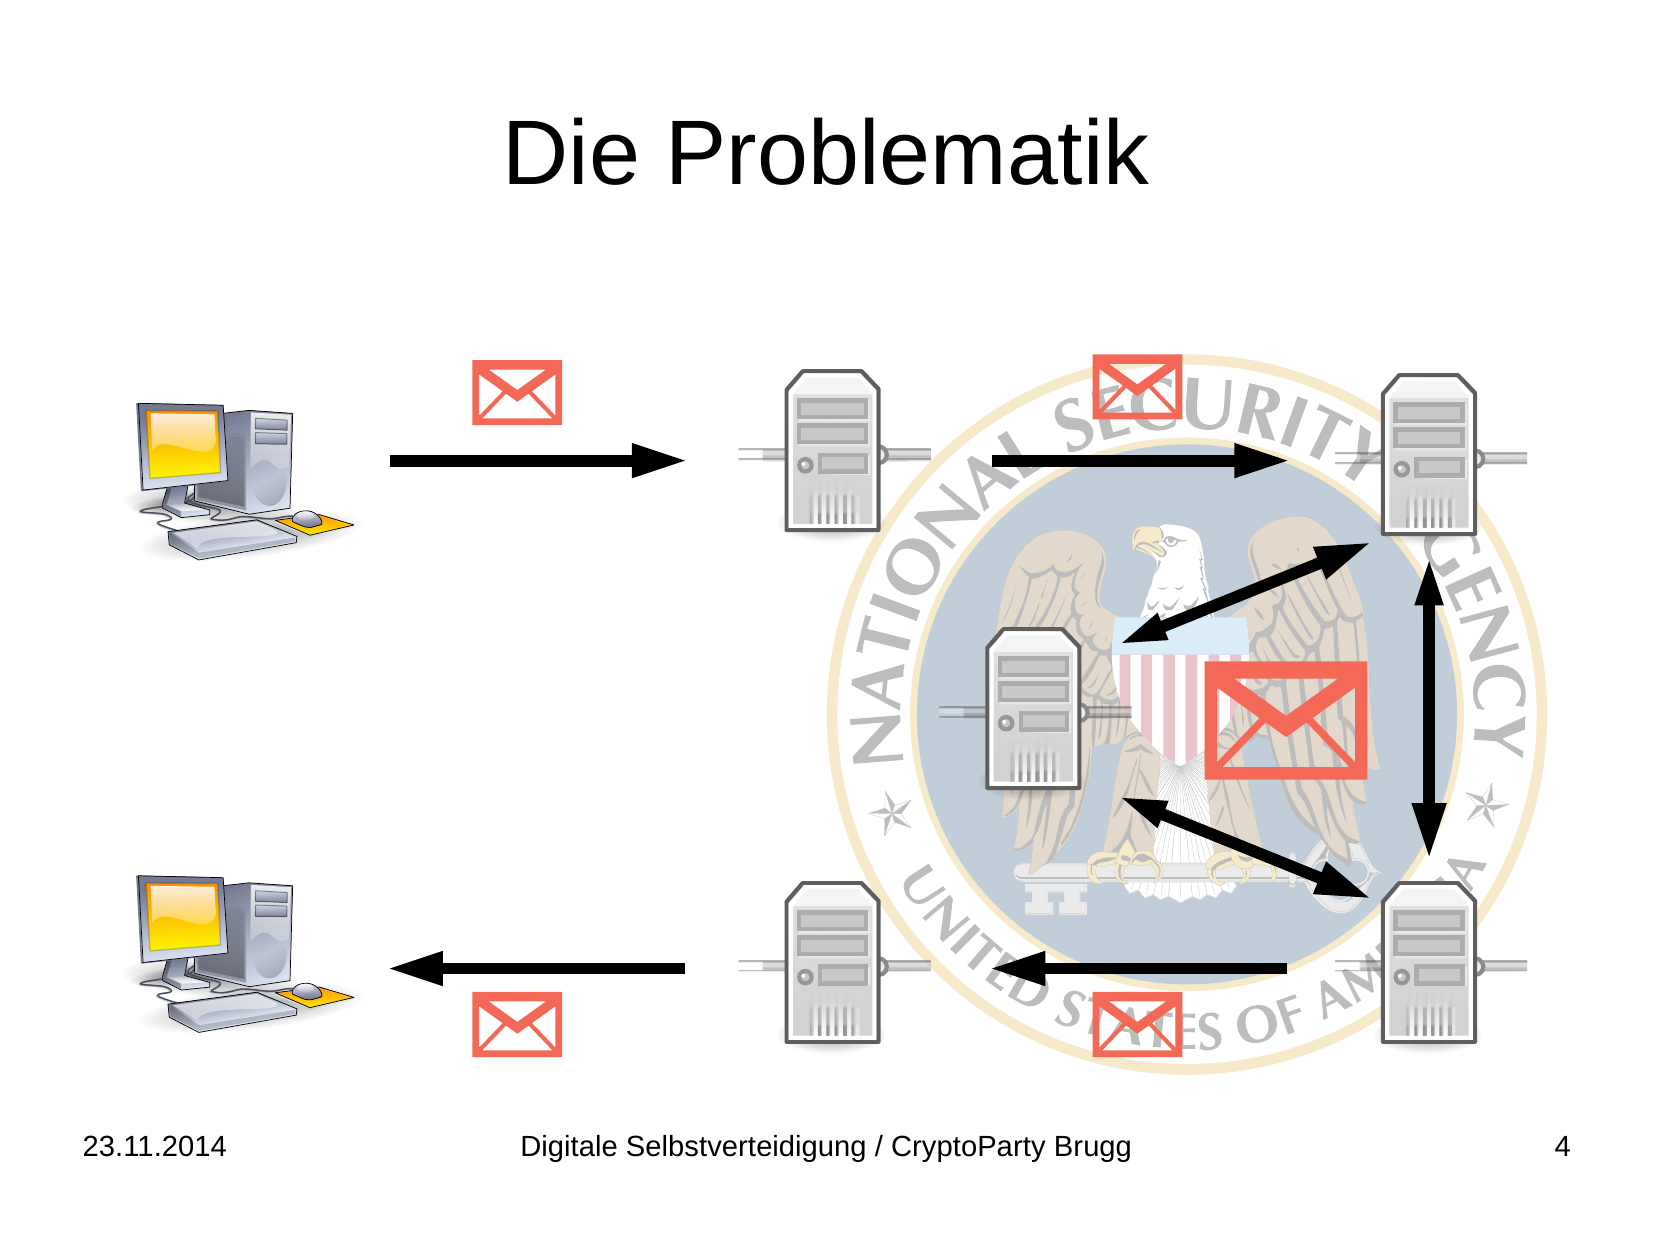

# Die Problematik
23.11.2014
Digitale Selbstverteidigung / CryptoParty Brugg
4